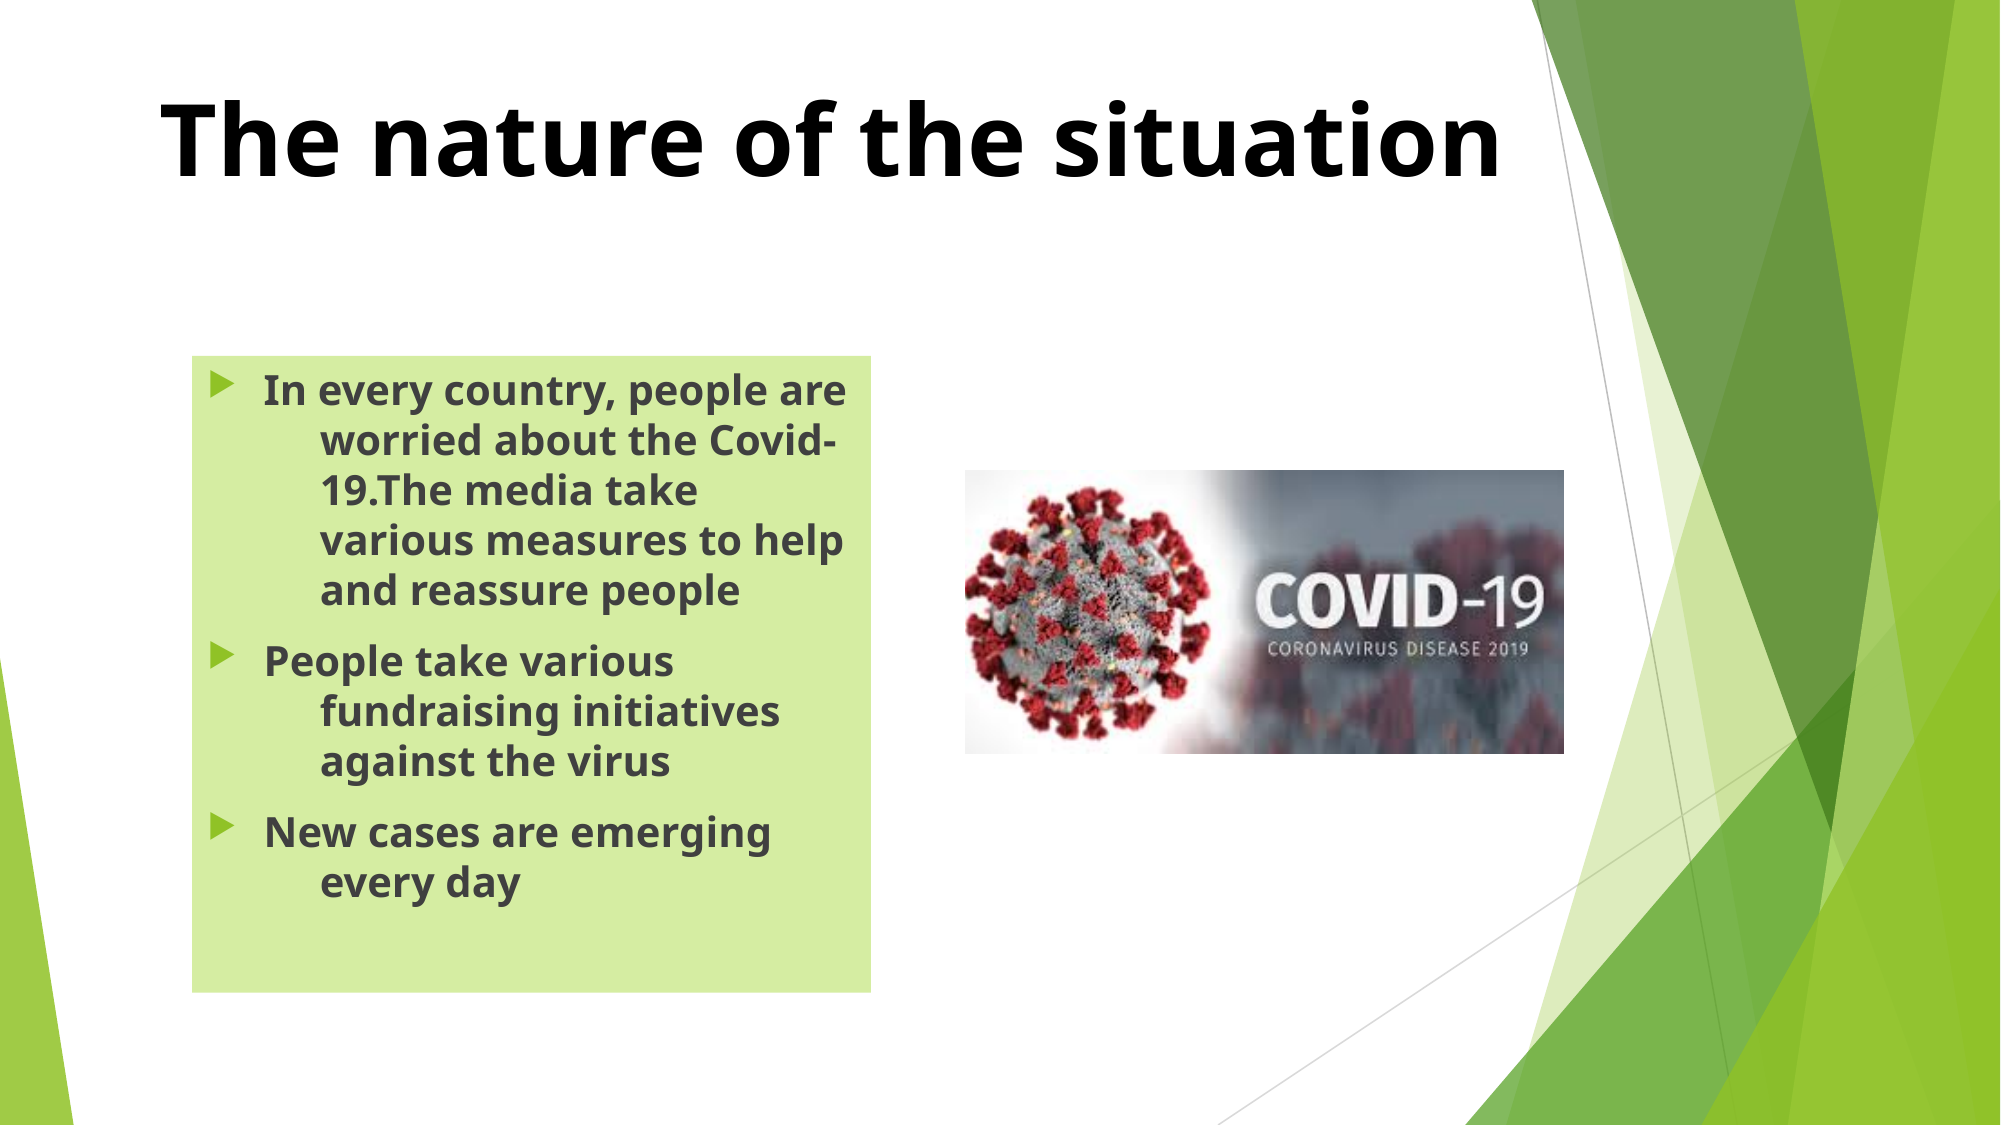

The nature of the situation
# In every country, people are worried about the Covid-19.The media take various measures to help and reassure people
People take various fundraising initiatives against the virus
New cases are emerging every day